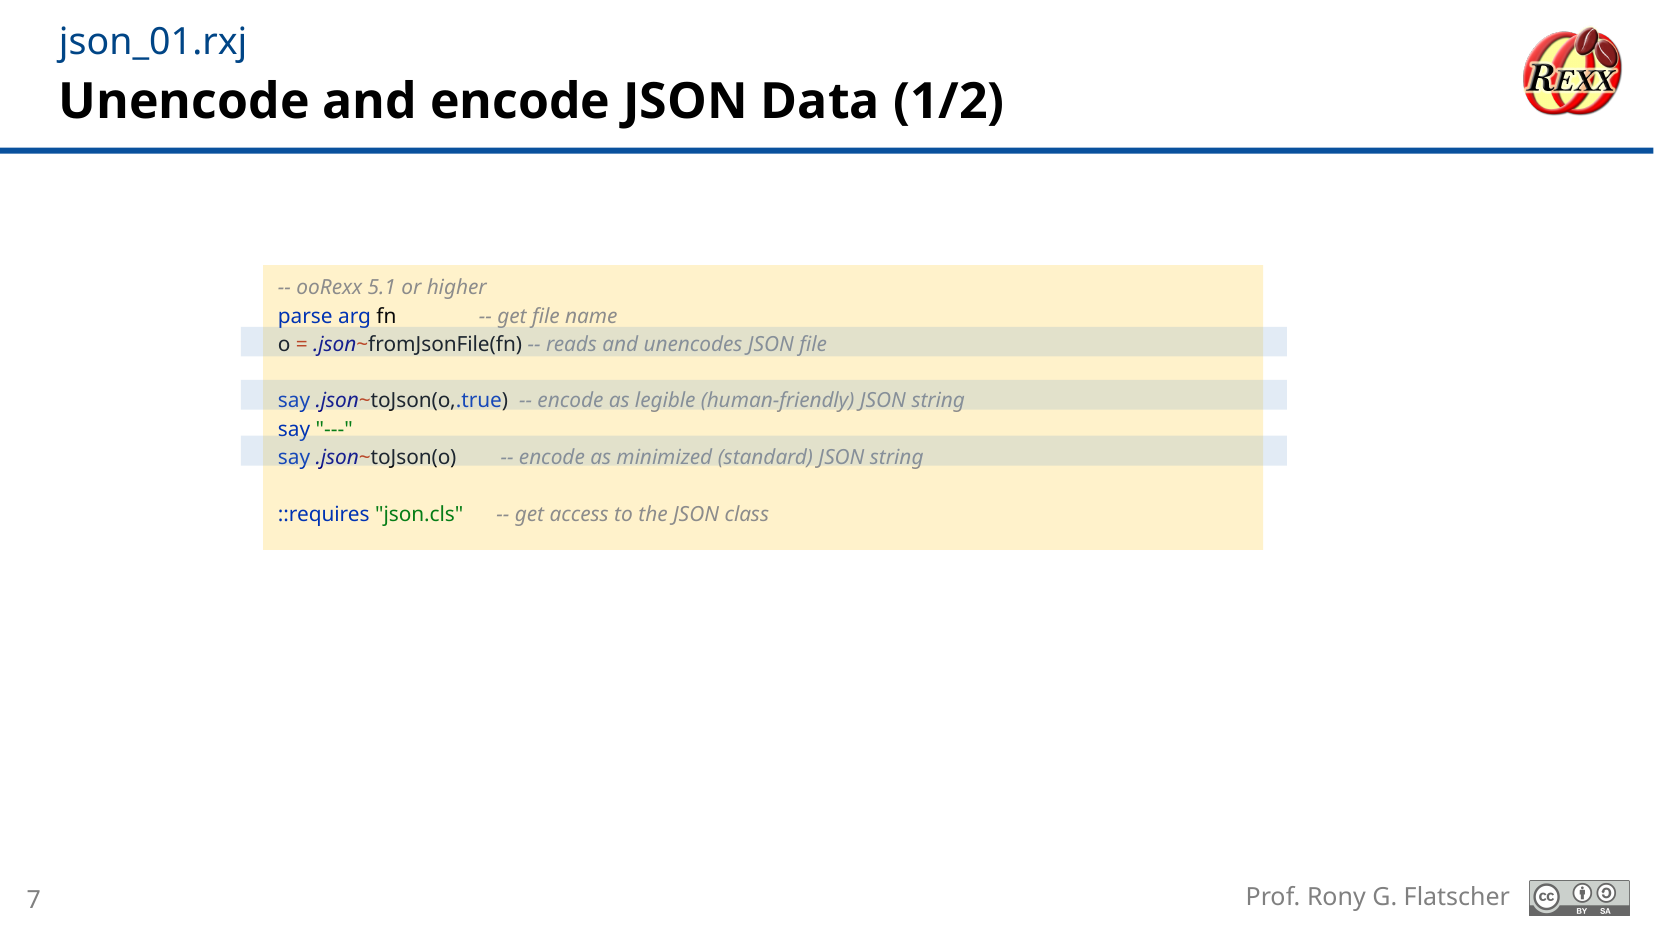

# json_01.rxj Unencode and encode JSON Data (1/2)
-- ooRexx 5.1 or higher
parse arg fn -- get file name
o = .json~fromJsonFile(fn) -- reads and unencodes JSON file
say .json~toJson(o,.true) -- encode as legible (human-friendly) JSON string
say "---"
say .json~toJson(o) -- encode as minimized (standard) JSON string
::requires "json.cls" -- get access to the JSON class